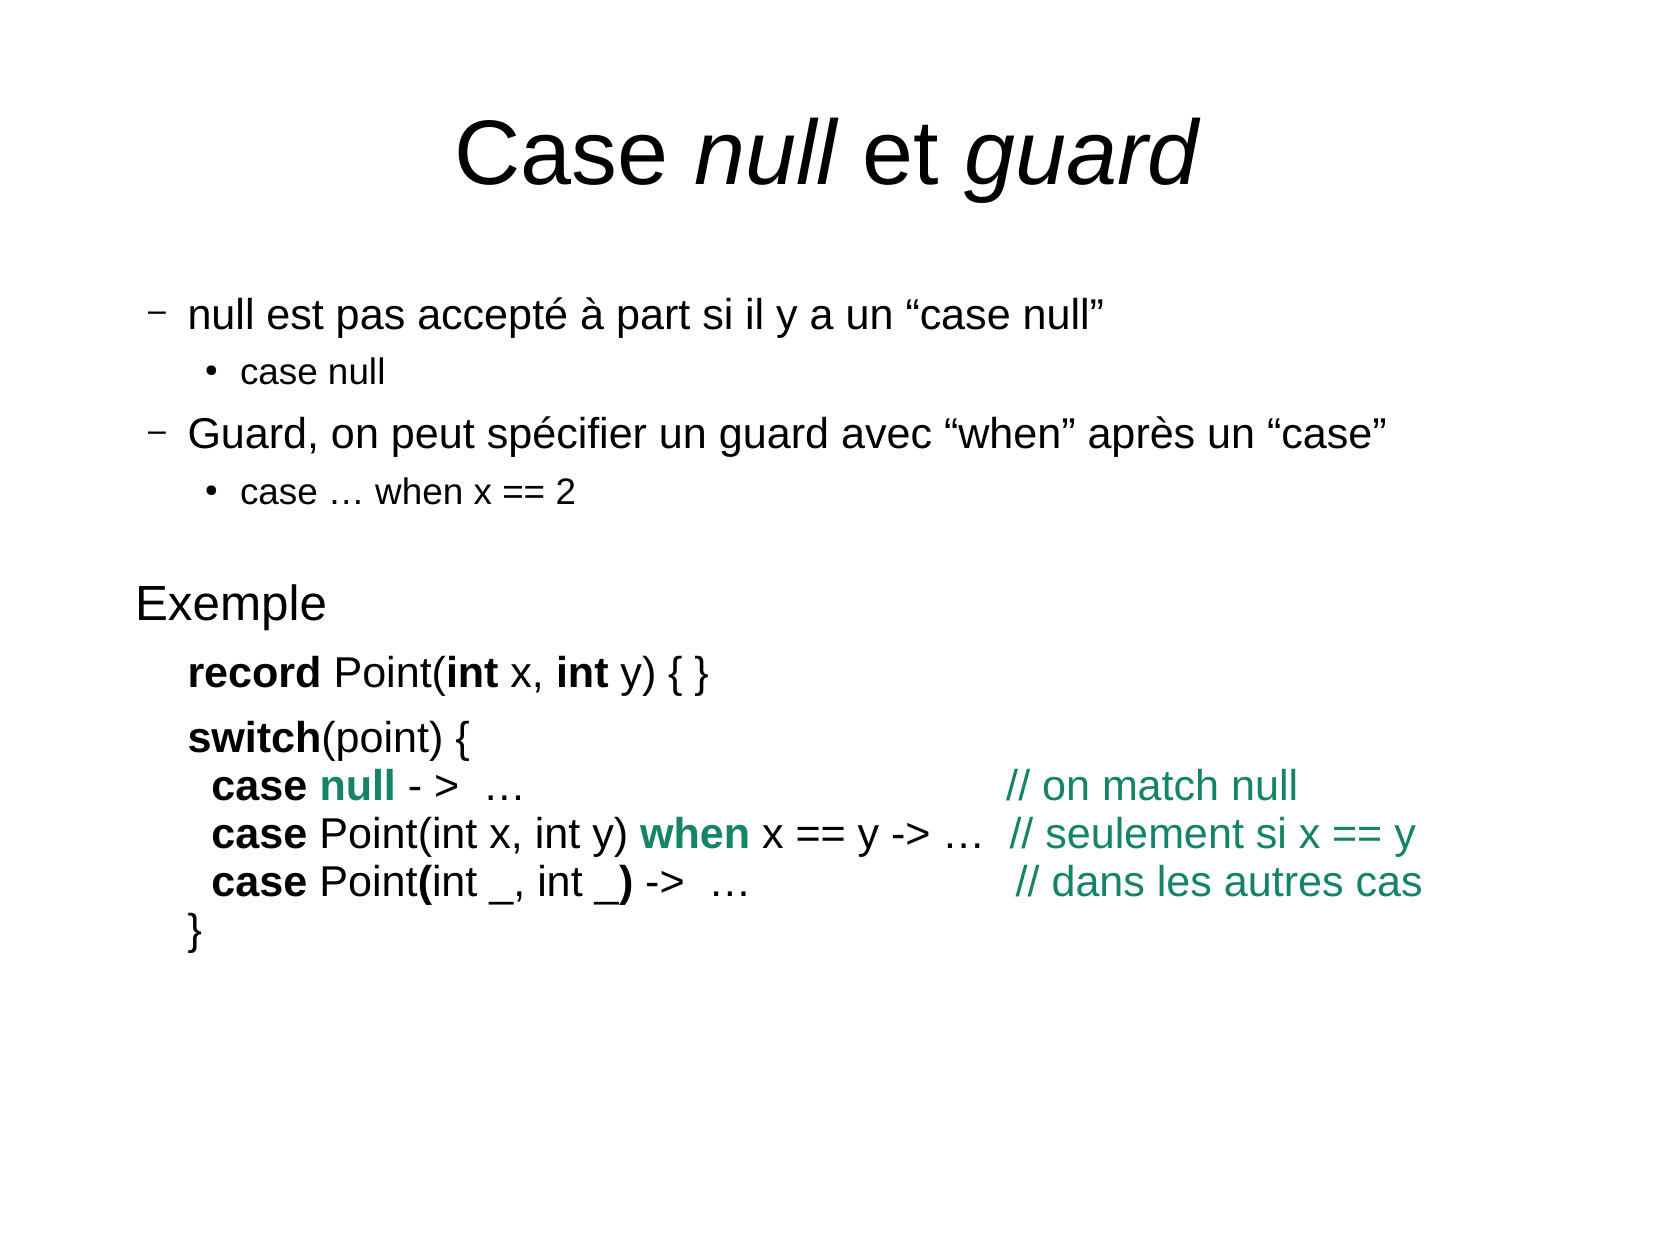

# Case null et guard
null est pas accepté à part si il y a un “case null”
case null
Guard, on peut spécifier un guard avec “when” après un “case”
case … when x == 2
Exemple
record Point(int x, int y) { }
switch(point) {
 case null - > … // on match null
 case Point(int x, int y) when x == y -> … // seulement si x == y
 case Point(int _, int _) -> … // dans les autres cas
}